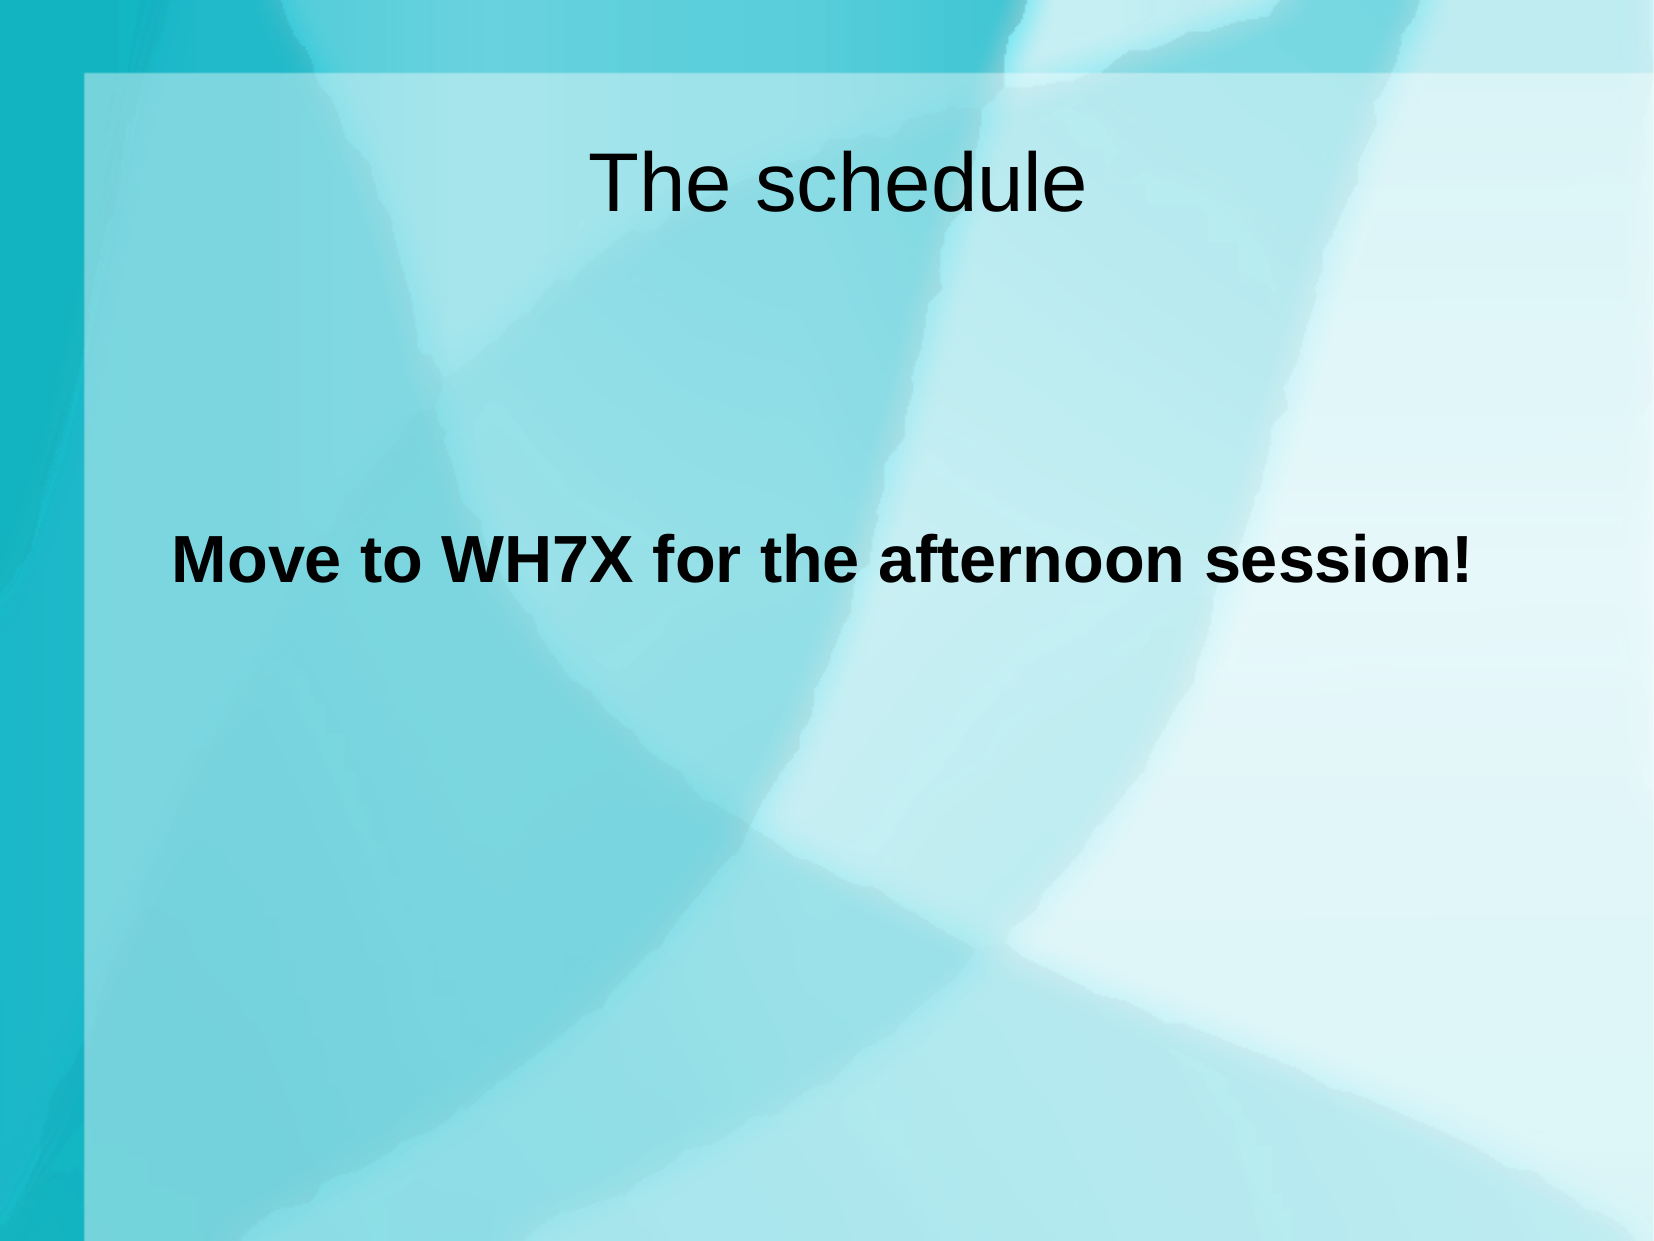

# The schedule
Move to WH7X for the afternoon session!